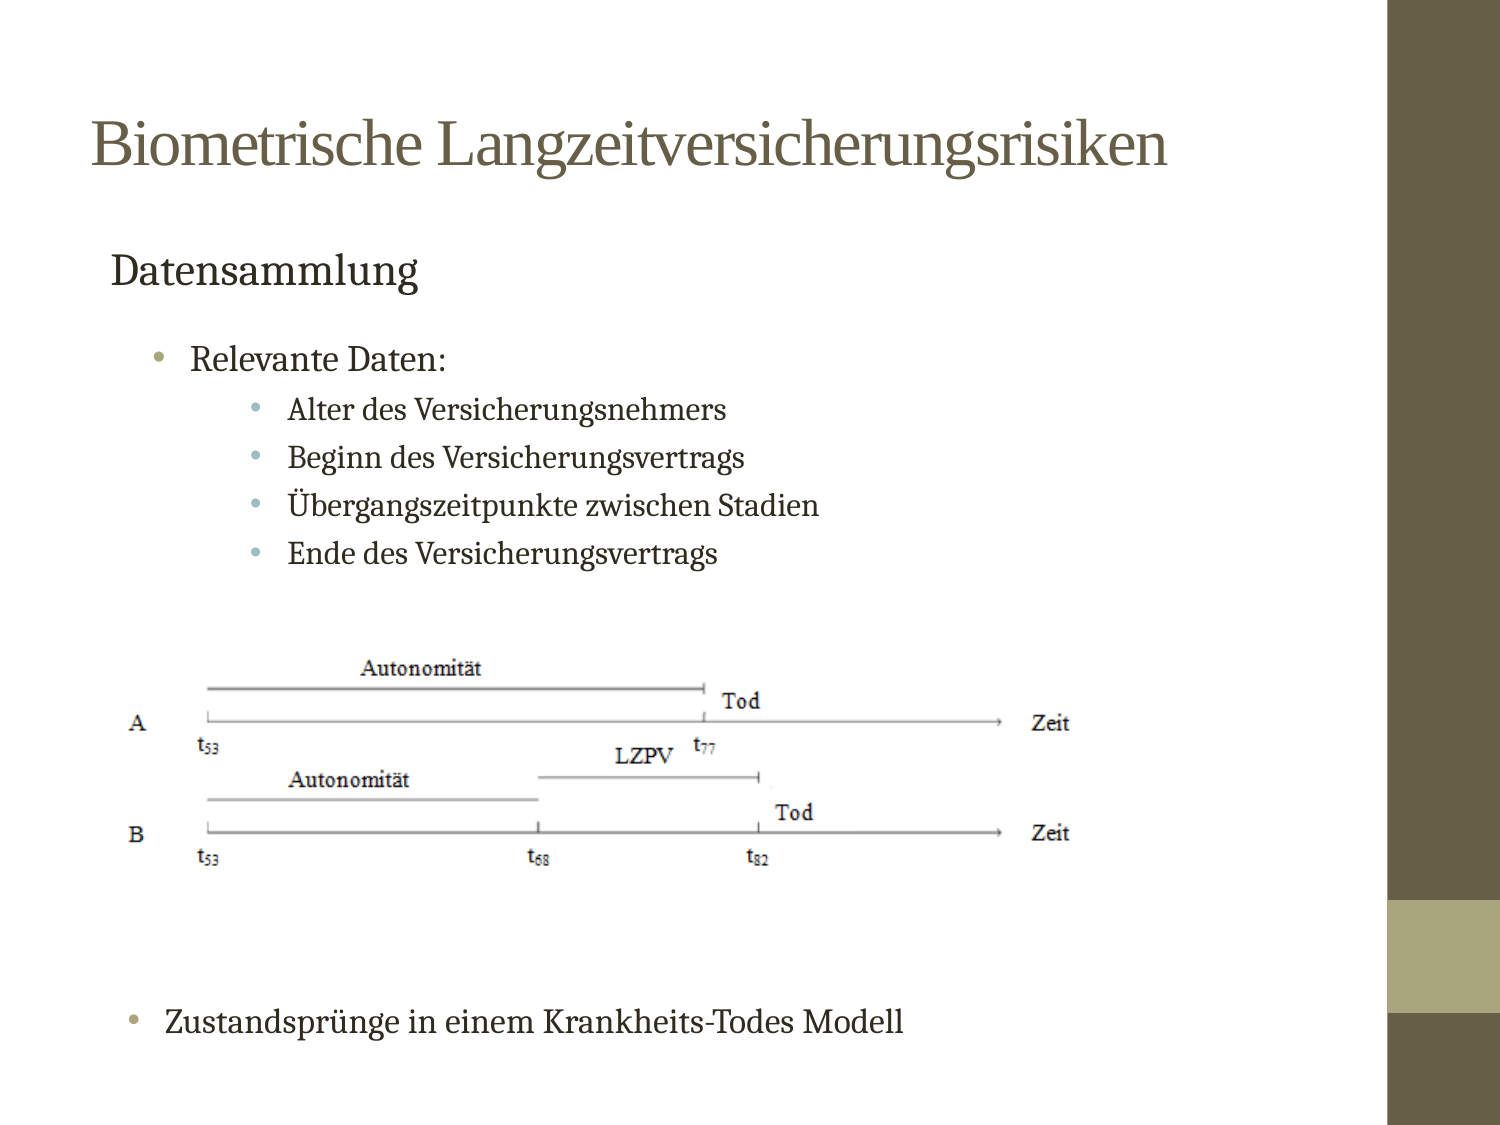

# Biometrische Langzeitversicherungsrisiken
Datensammlung
Relevante Daten:
Alter des Versicherungsnehmers
Beginn des Versicherungsvertrags
Übergangszeitpunkte zwischen Stadien
Ende des Versicherungsvertrags
Zustandsprünge in einem Krankheits-Todes Modell